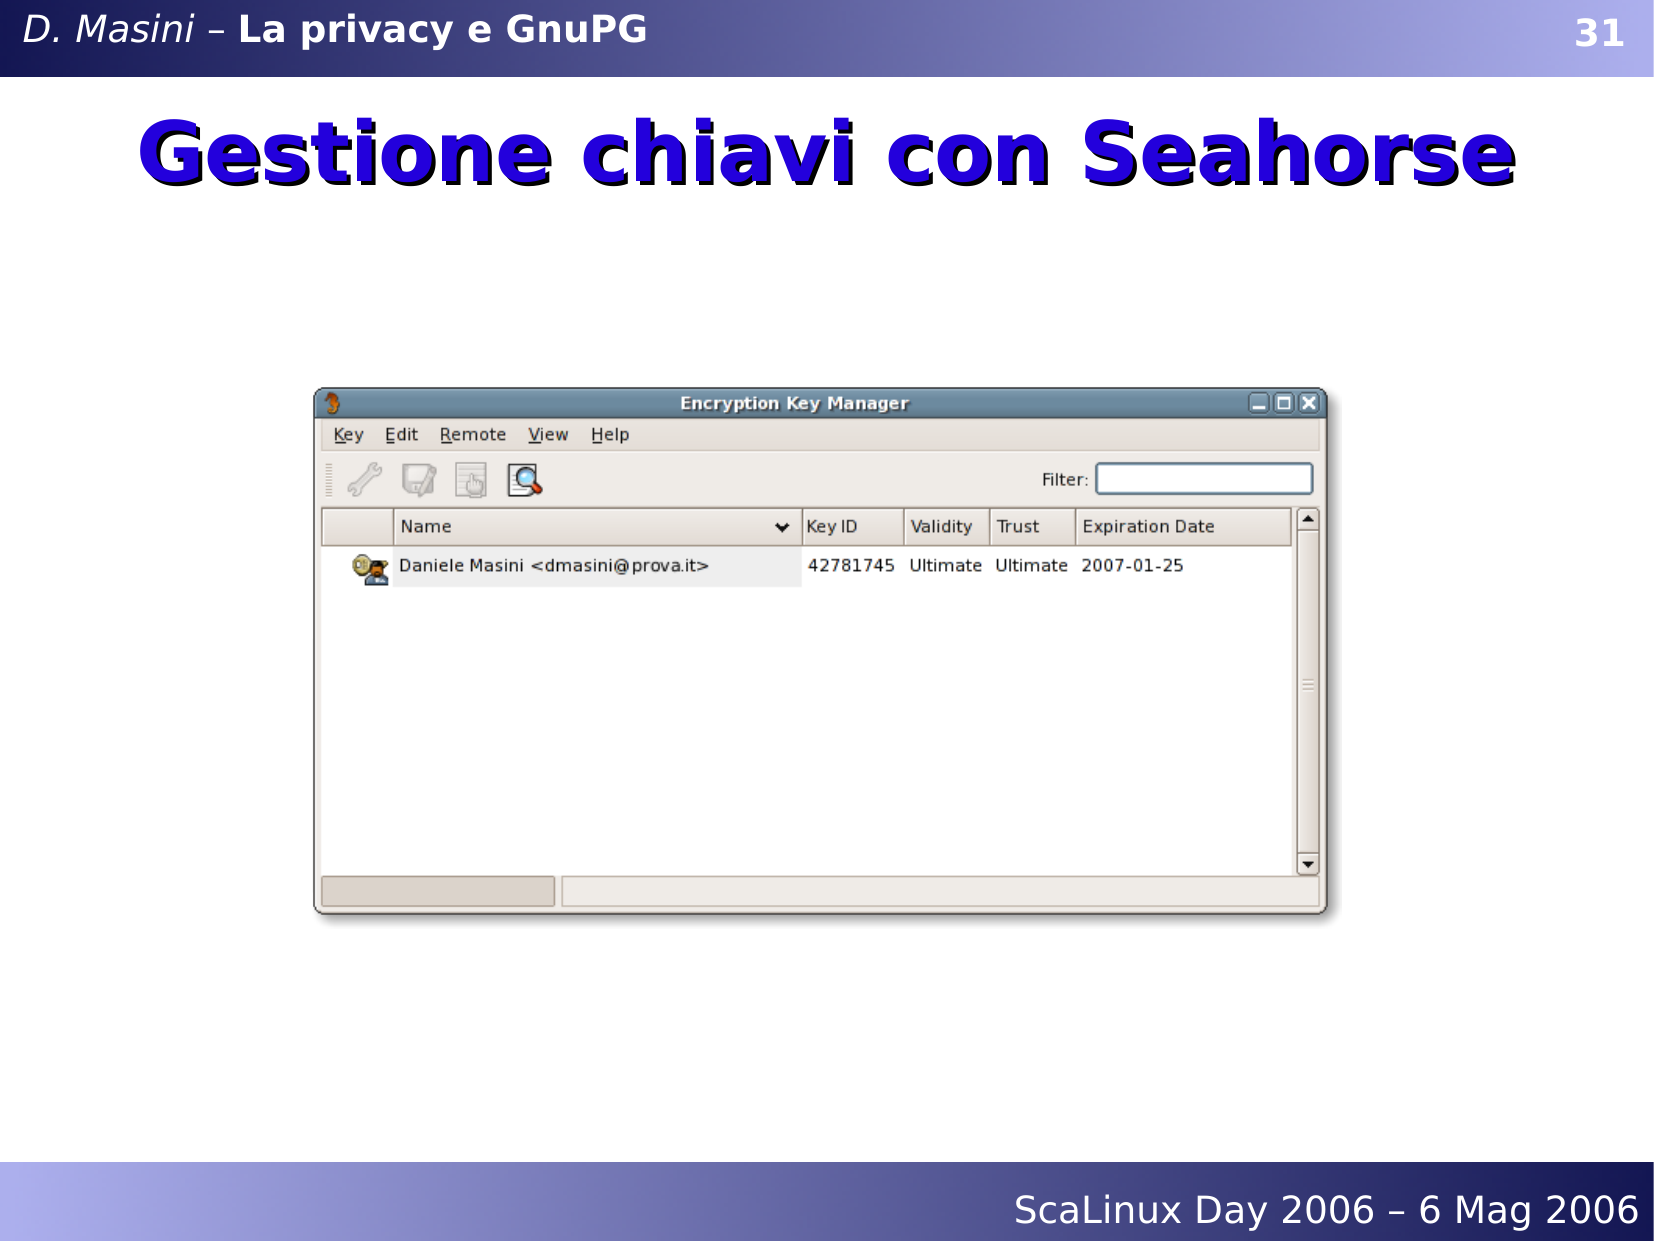

D. Masini – La privacy e GnuPG
# Gestione chiavi con Seahorse
ScaLinux Day 2006 – 6 Mag 2006